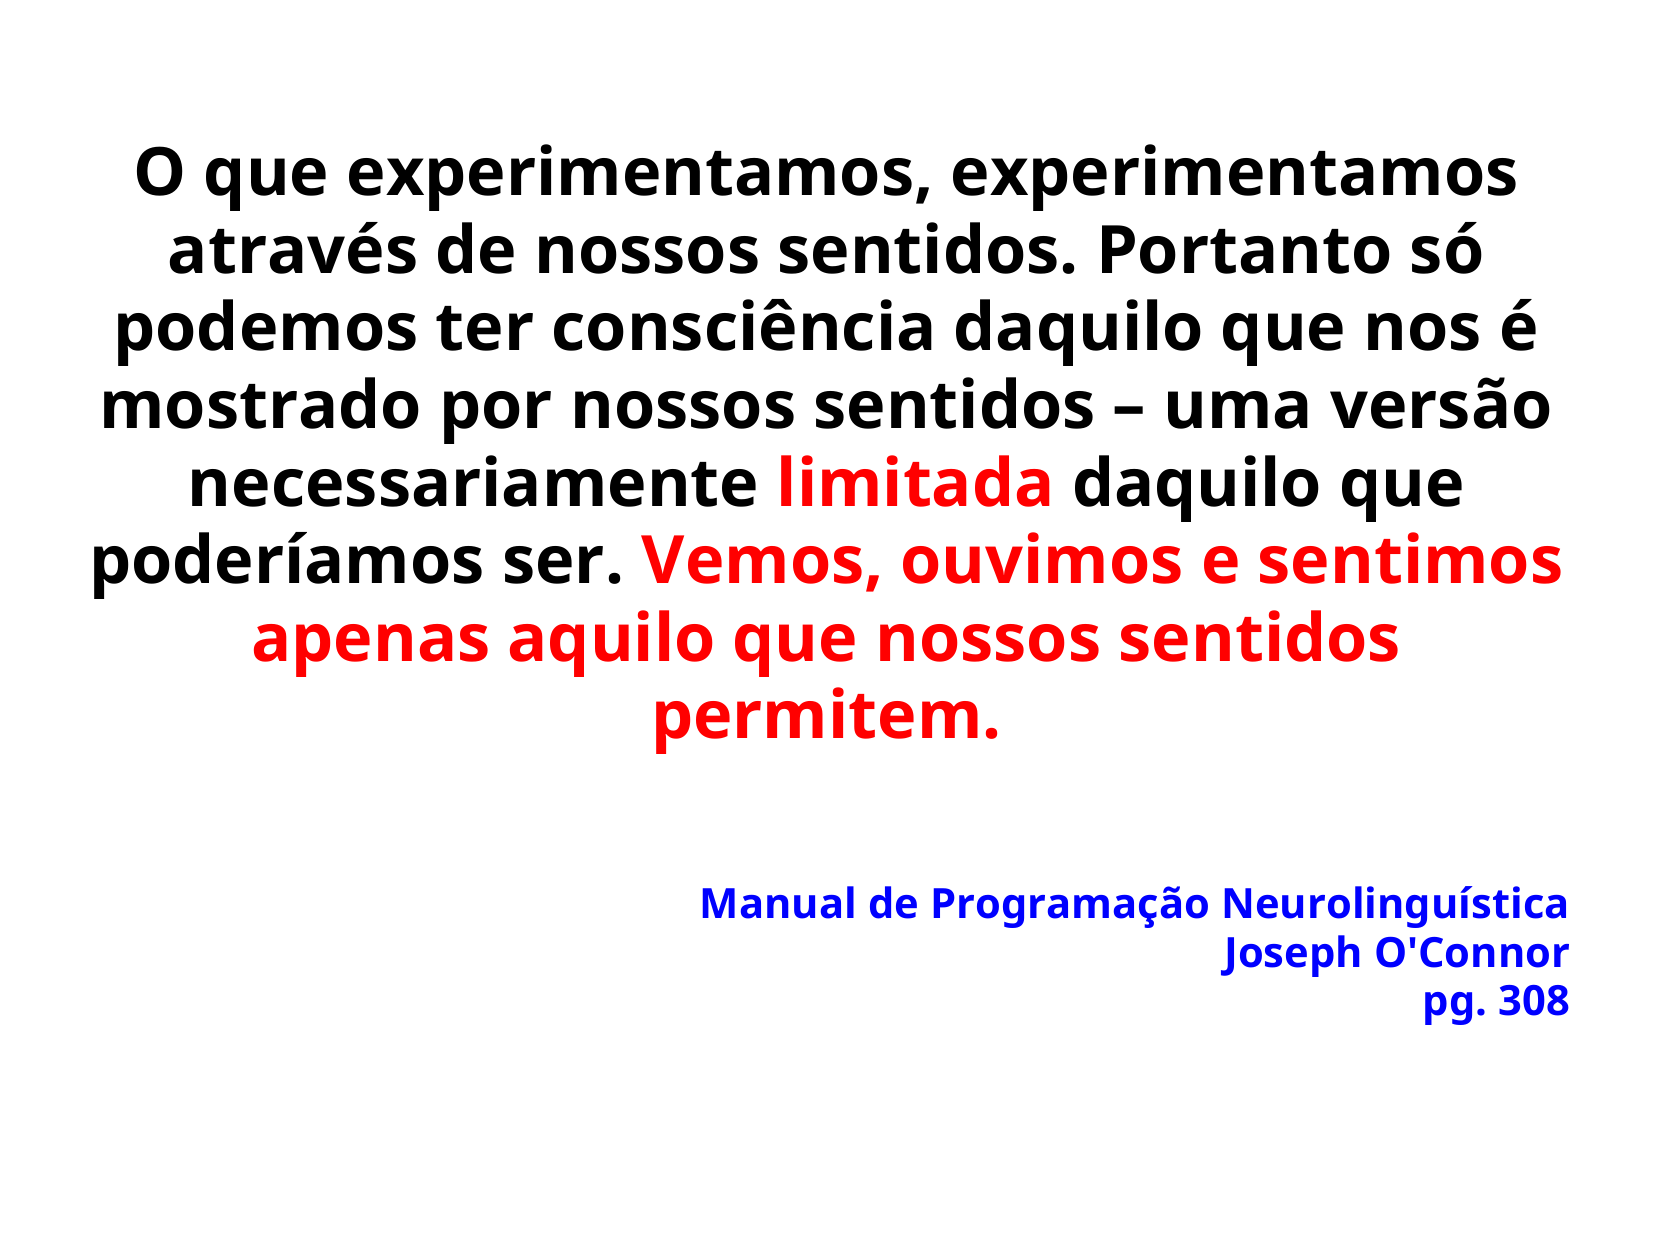

O que experimentamos, experimentamos através de nossos sentidos. Portanto só podemos ter consciência daquilo que nos é mostrado por nossos sentidos – uma versão necessariamente limitada daquilo que poderíamos ser. Vemos, ouvimos e sentimos apenas aquilo que nossos sentidos permitem.
Manual de Programação Neurolinguística
Joseph O'Connor
pg. 308